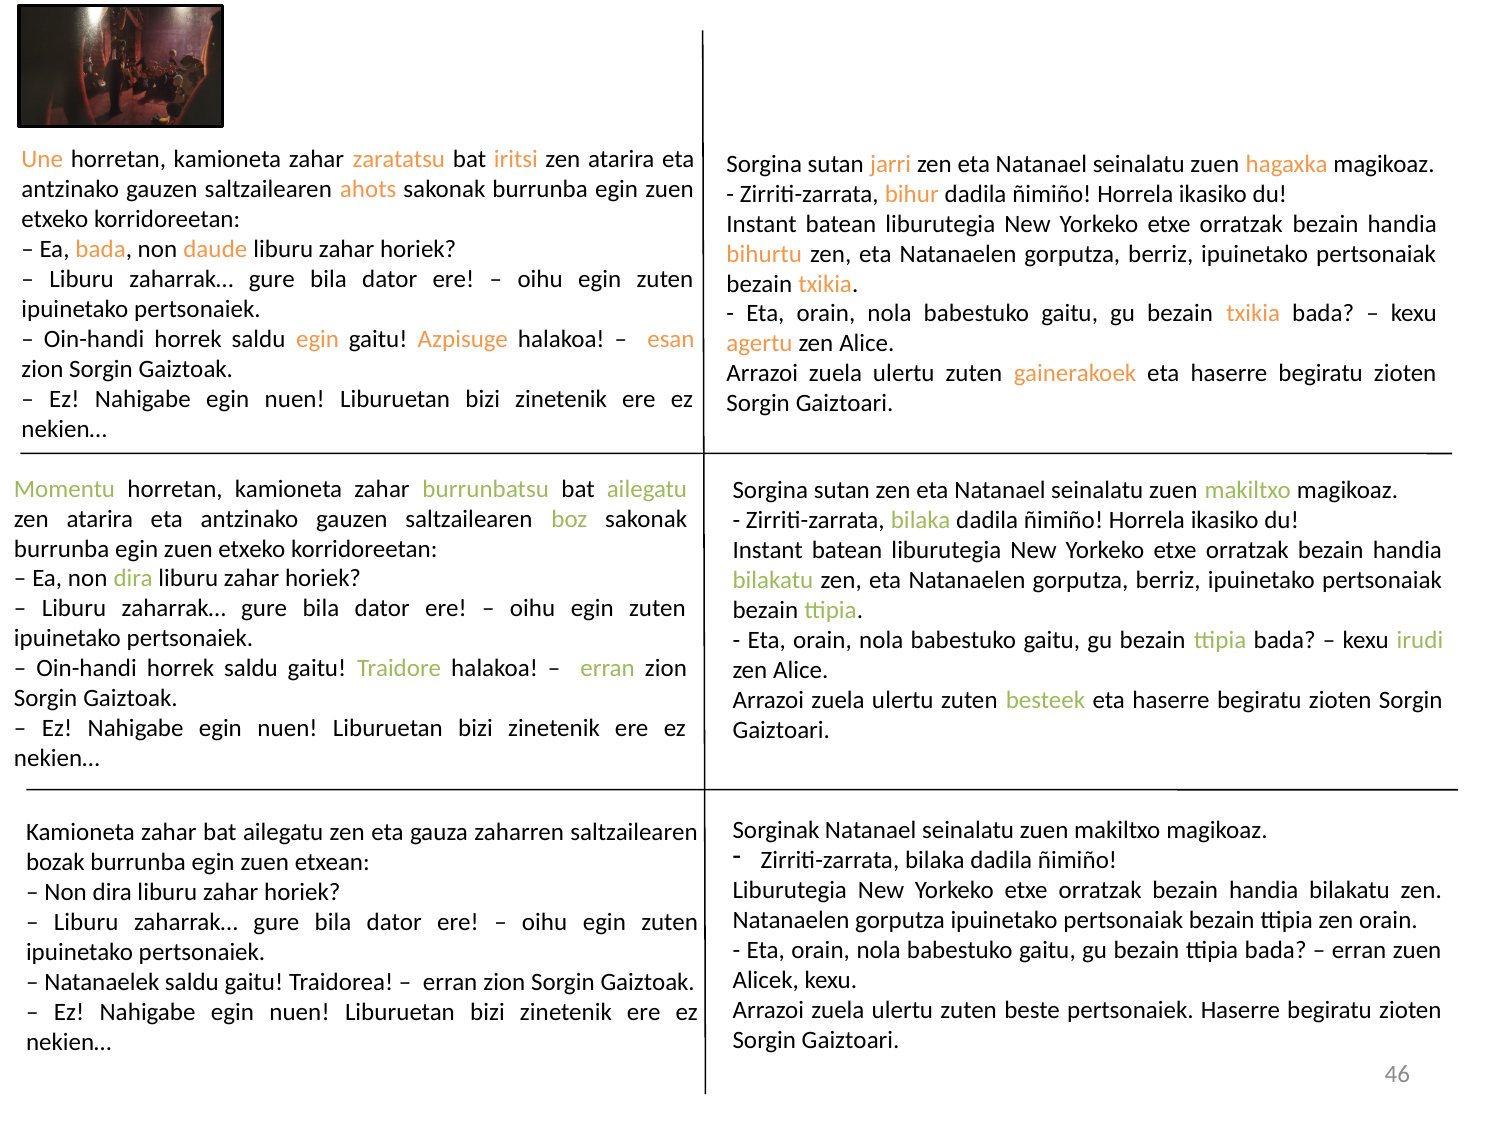

Une horretan, kamioneta zahar zaratatsu bat iritsi zen atarira eta antzinako gauzen saltzailearen ahots sakonak burrunba egin zuen etxeko korridoreetan:
– Ea, bada, non daude liburu zahar horiek?
– Liburu zaharrak… gure bila dator ere! – oihu egin zuten ipuinetako pertsonaiek.
– Oin-handi horrek saldu egin gaitu! Azpisuge halakoa! – esan zion Sorgin Gaiztoak.
– Ez! Nahigabe egin nuen! Liburuetan bizi zinetenik ere ez nekien…
Sorgina sutan jarri zen eta Natanael seinalatu zuen hagaxka magikoaz.
- Zirriti-zarrata, bihur dadila ñimiño! Horrela ikasiko du!
Instant batean liburutegia New Yorkeko etxe orratzak bezain handia bihurtu zen, eta Natanaelen gorputza, berriz, ipuinetako pertsonaiak bezain txikia.
- Eta, orain, nola babestuko gaitu, gu bezain txikia bada? – kexu agertu zen Alice.
Arrazoi zuela ulertu zuten gainerakoek eta haserre begiratu zioten Sorgin Gaiztoari.
Momentu horretan, kamioneta zahar burrunbatsu bat ailegatu zen atarira eta antzinako gauzen saltzailearen boz sakonak burrunba egin zuen etxeko korridoreetan:
– Ea, non dira liburu zahar horiek?
– Liburu zaharrak… gure bila dator ere! – oihu egin zuten ipuinetako pertsonaiek.
– Oin-handi horrek saldu gaitu! Traidore halakoa! – erran zion Sorgin Gaiztoak.
– Ez! Nahigabe egin nuen! Liburuetan bizi zinetenik ere ez nekien…
Sorgina sutan zen eta Natanael seinalatu zuen makiltxo magikoaz.
- Zirriti-zarrata, bilaka dadila ñimiño! Horrela ikasiko du!
Instant batean liburutegia New Yorkeko etxe orratzak bezain handia bilakatu zen, eta Natanaelen gorputza, berriz, ipuinetako pertsonaiak bezain ttipia.
- Eta, orain, nola babestuko gaitu, gu bezain ttipia bada? – kexu irudi zen Alice.
Arrazoi zuela ulertu zuten besteek eta haserre begiratu zioten Sorgin Gaiztoari.
Sorginak Natanael seinalatu zuen makiltxo magikoaz.
Zirriti-zarrata, bilaka dadila ñimiño!
Liburutegia New Yorkeko etxe orratzak bezain handia bilakatu zen. Natanaelen gorputza ipuinetako pertsonaiak bezain ttipia zen orain.
- Eta, orain, nola babestuko gaitu, gu bezain ttipia bada? – erran zuen Alicek, kexu.
Arrazoi zuela ulertu zuten beste pertsonaiek. Haserre begiratu zioten Sorgin Gaiztoari.
Kamioneta zahar bat ailegatu zen eta gauza zaharren saltzailearen bozak burrunba egin zuen etxean:
– Non dira liburu zahar horiek?
– Liburu zaharrak… gure bila dator ere! – oihu egin zuten ipuinetako pertsonaiek.
– Natanaelek saldu gaitu! Traidorea! – erran zion Sorgin Gaiztoak.
– Ez! Nahigabe egin nuen! Liburuetan bizi zinetenik ere ez nekien…